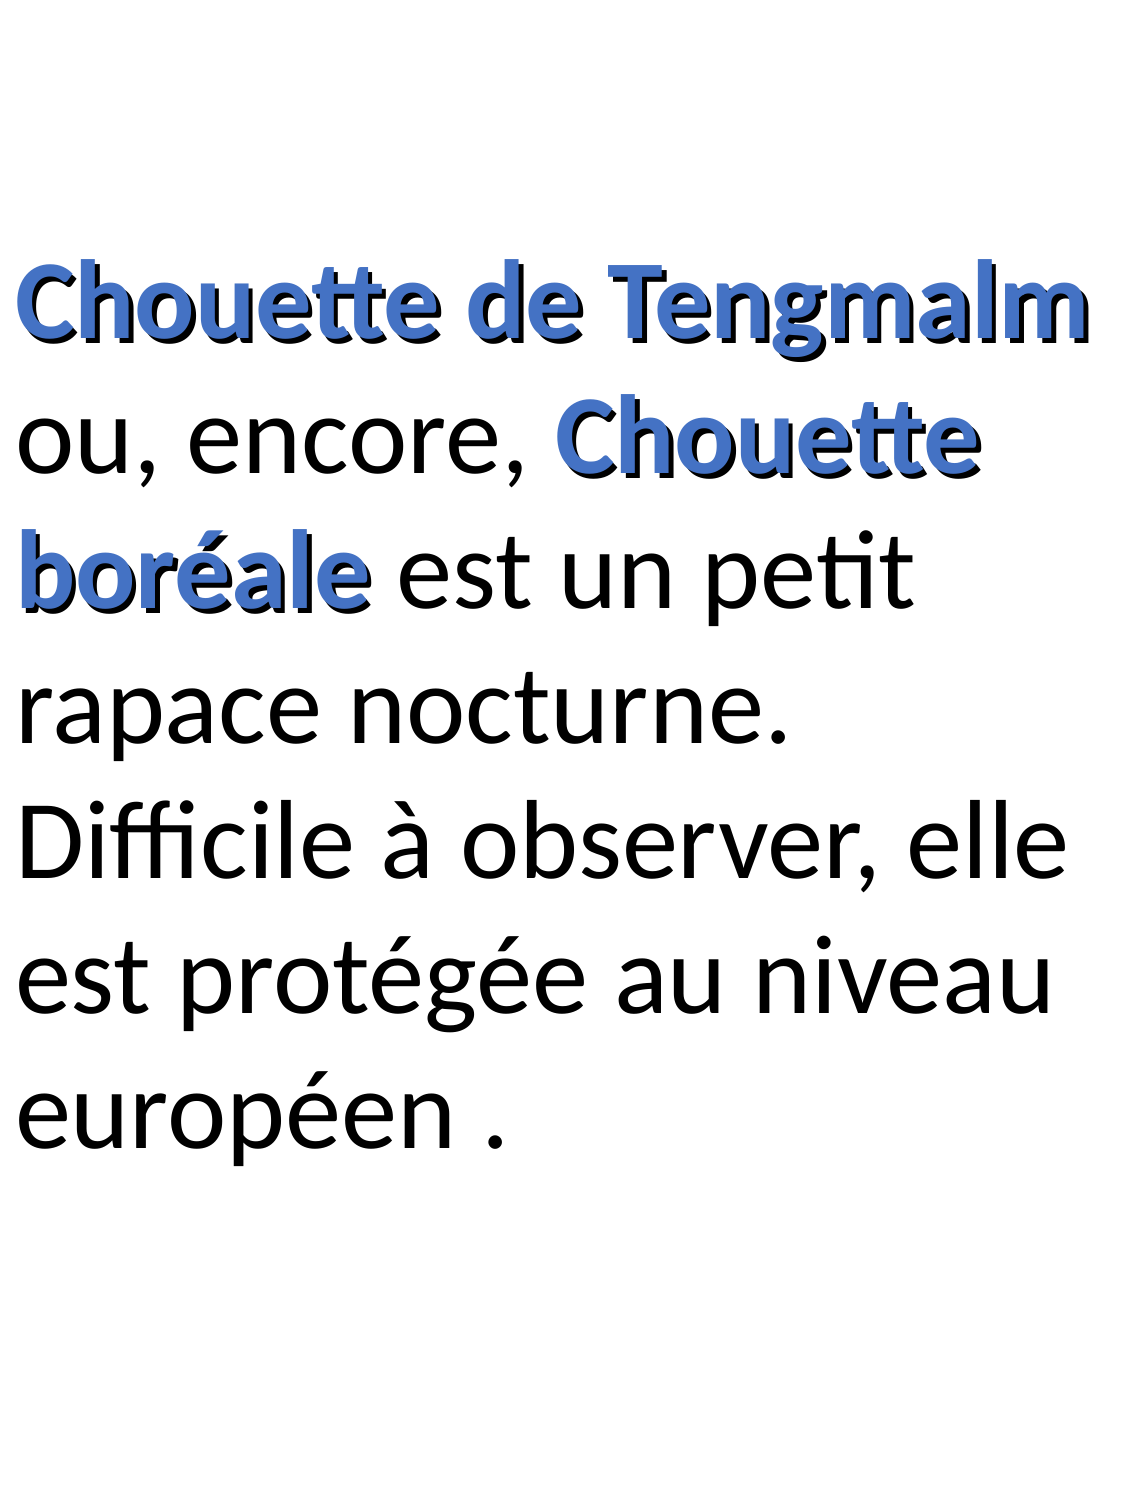

Chouette de Tengmalm ou, encore, Chouette boréale est un petit rapace nocturne.
Difficile à observer, elle est protégée au niveau européen .